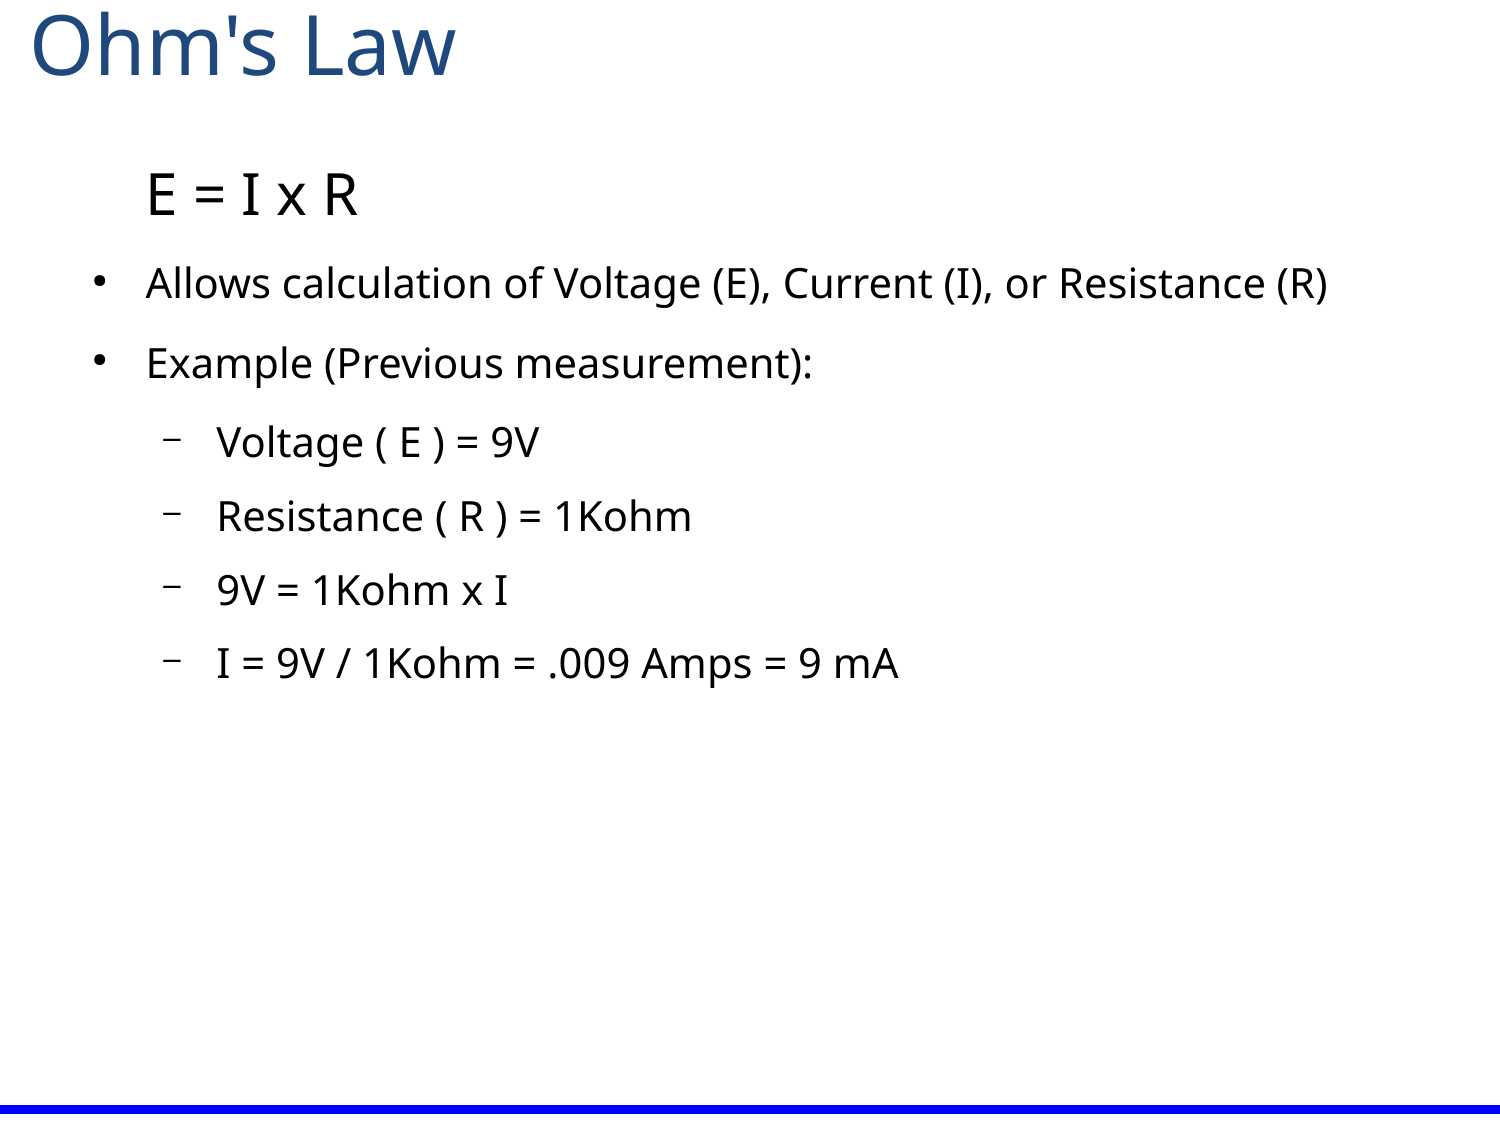

# Ohm's Law
E = I x R
Allows calculation of Voltage (E), Current (I), or Resistance (R)
Example (Previous measurement):
Voltage ( E ) = 9V
Resistance ( R ) = 1Kohm
9V = 1Kohm x I
I = 9V / 1Kohm = .009 Amps = 9 mA